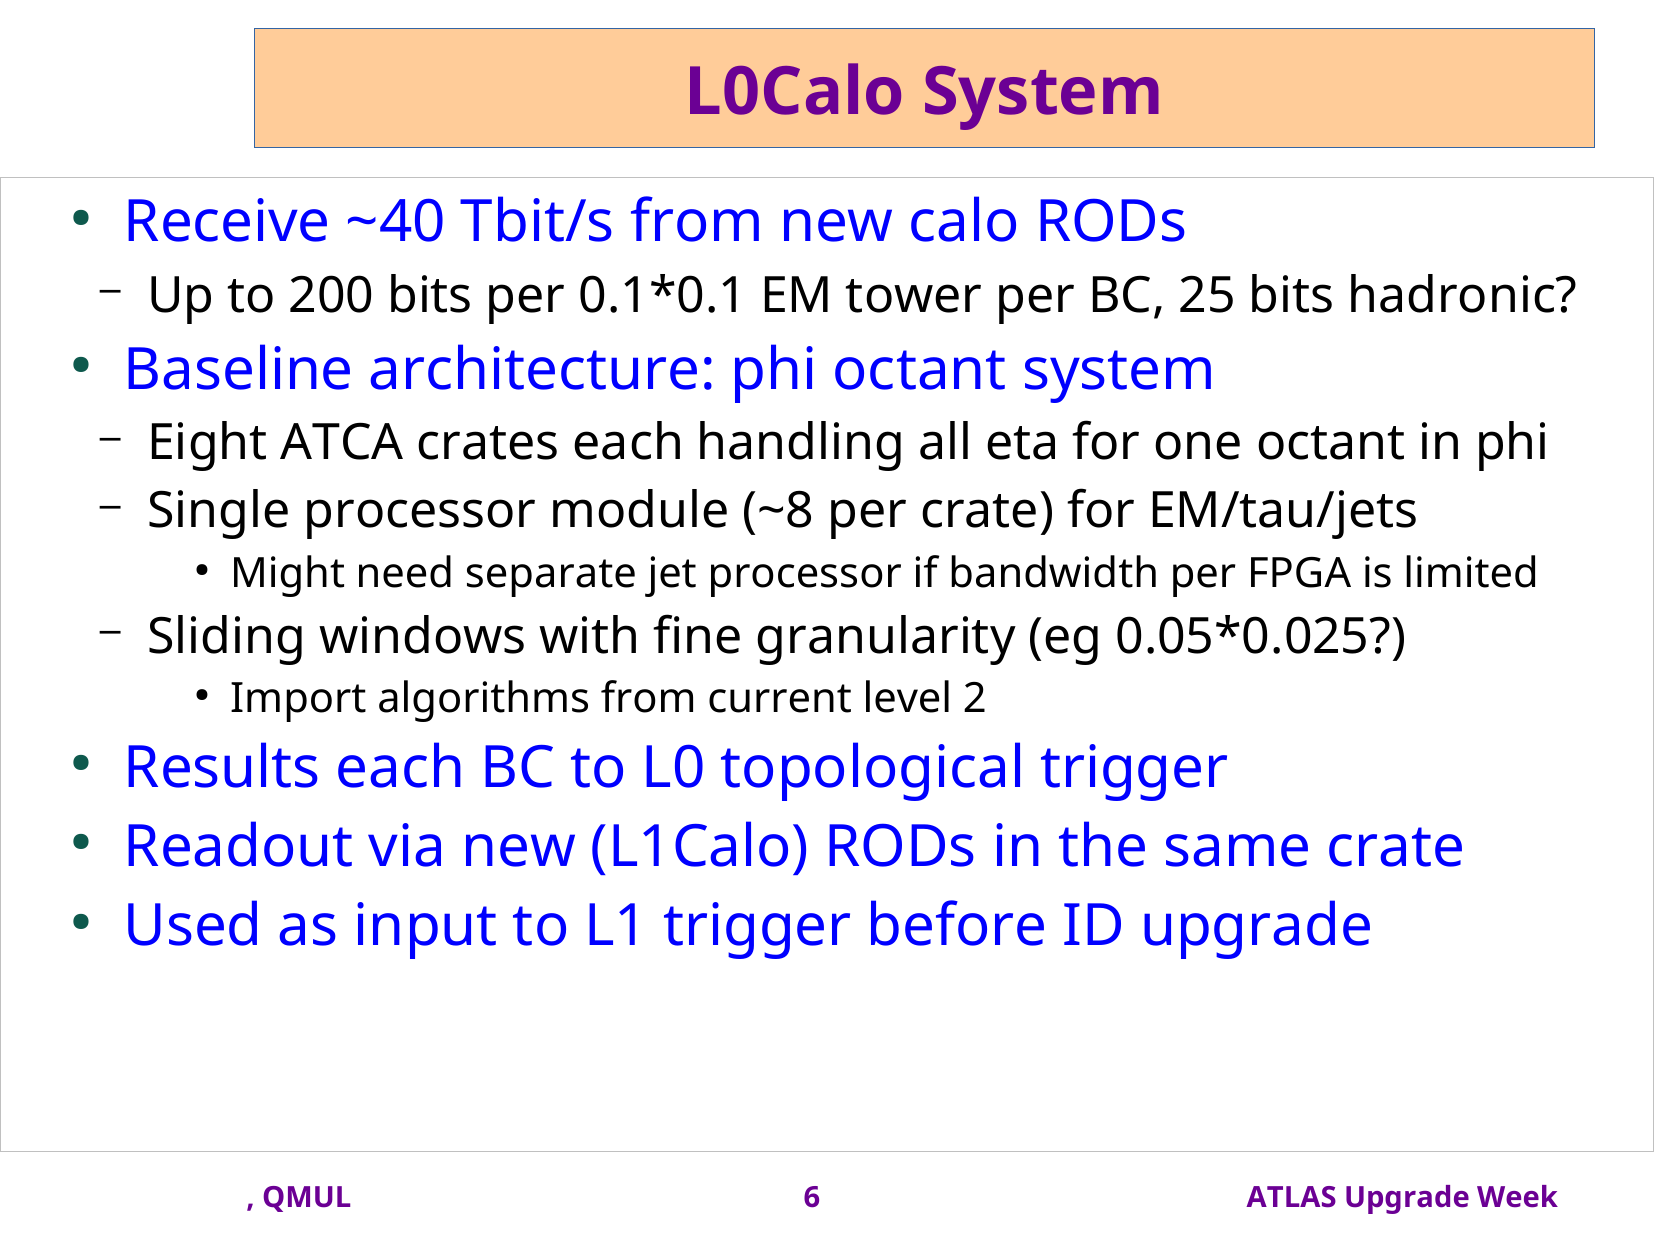

# L0Calo System
Receive ~40 Tbit/s from new calo RODs
Up to 200 bits per 0.1*0.1 EM tower per BC, 25 bits hadronic?
Baseline architecture: phi octant system
Eight ATCA crates each handling all eta for one octant in phi
Single processor module (~8 per crate) for EM/tau/jets
Might need separate jet processor if bandwidth per FPGA is limited
Sliding windows with fine granularity (eg 0.05*0.025?)
Import algorithms from current level 2
Results each BC to L0 topological trigger
Readout via new (L1Calo) RODs in the same crate
Used as input to L1 trigger before ID upgrade